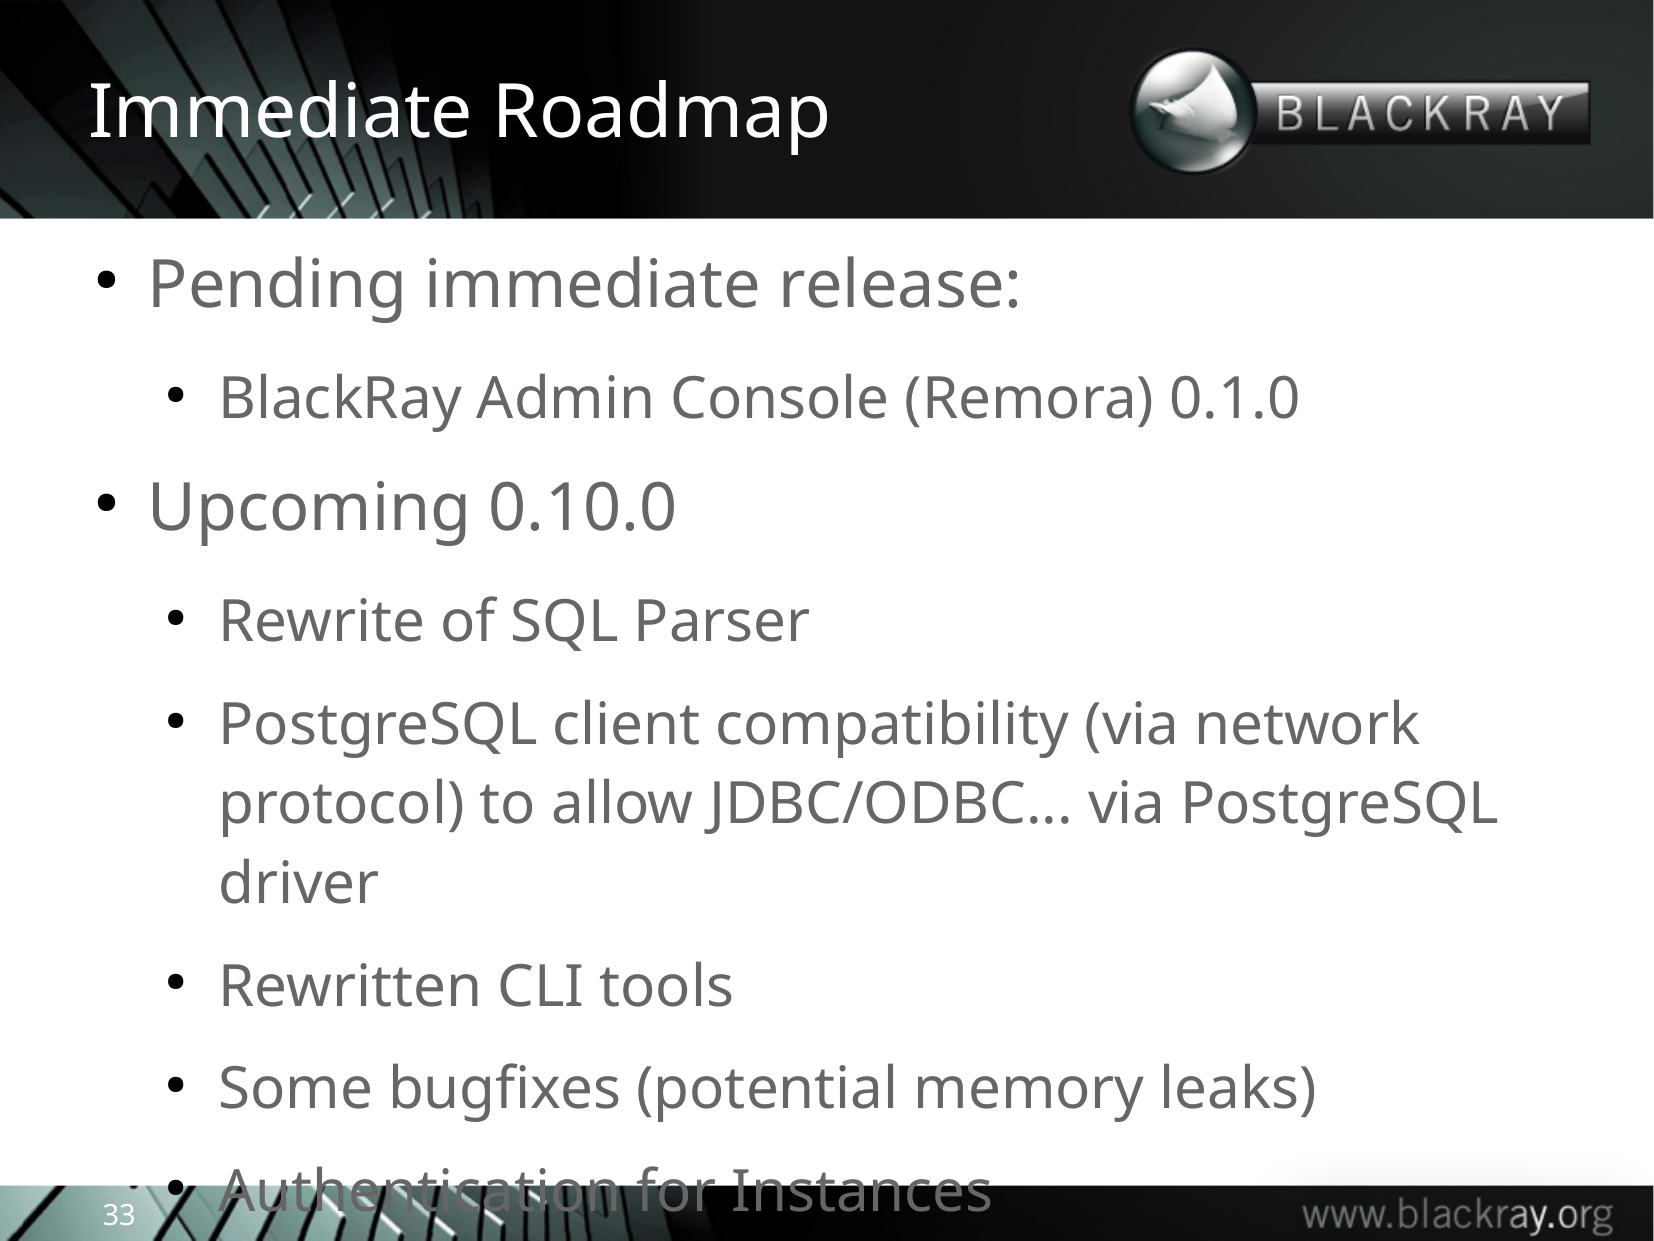

# Immediate Roadmap
Pending immediate release:
BlackRay Admin Console (Remora) 0.1.0
Upcoming 0.10.0
Rewrite of SQL Parser
PostgreSQL client compatibility (via network protocol) to allow JDBC/ODBC... via PostgreSQL driver
Rewritten CLI tools
Some bugfixes (potential memory leaks)
Authentication for Instances